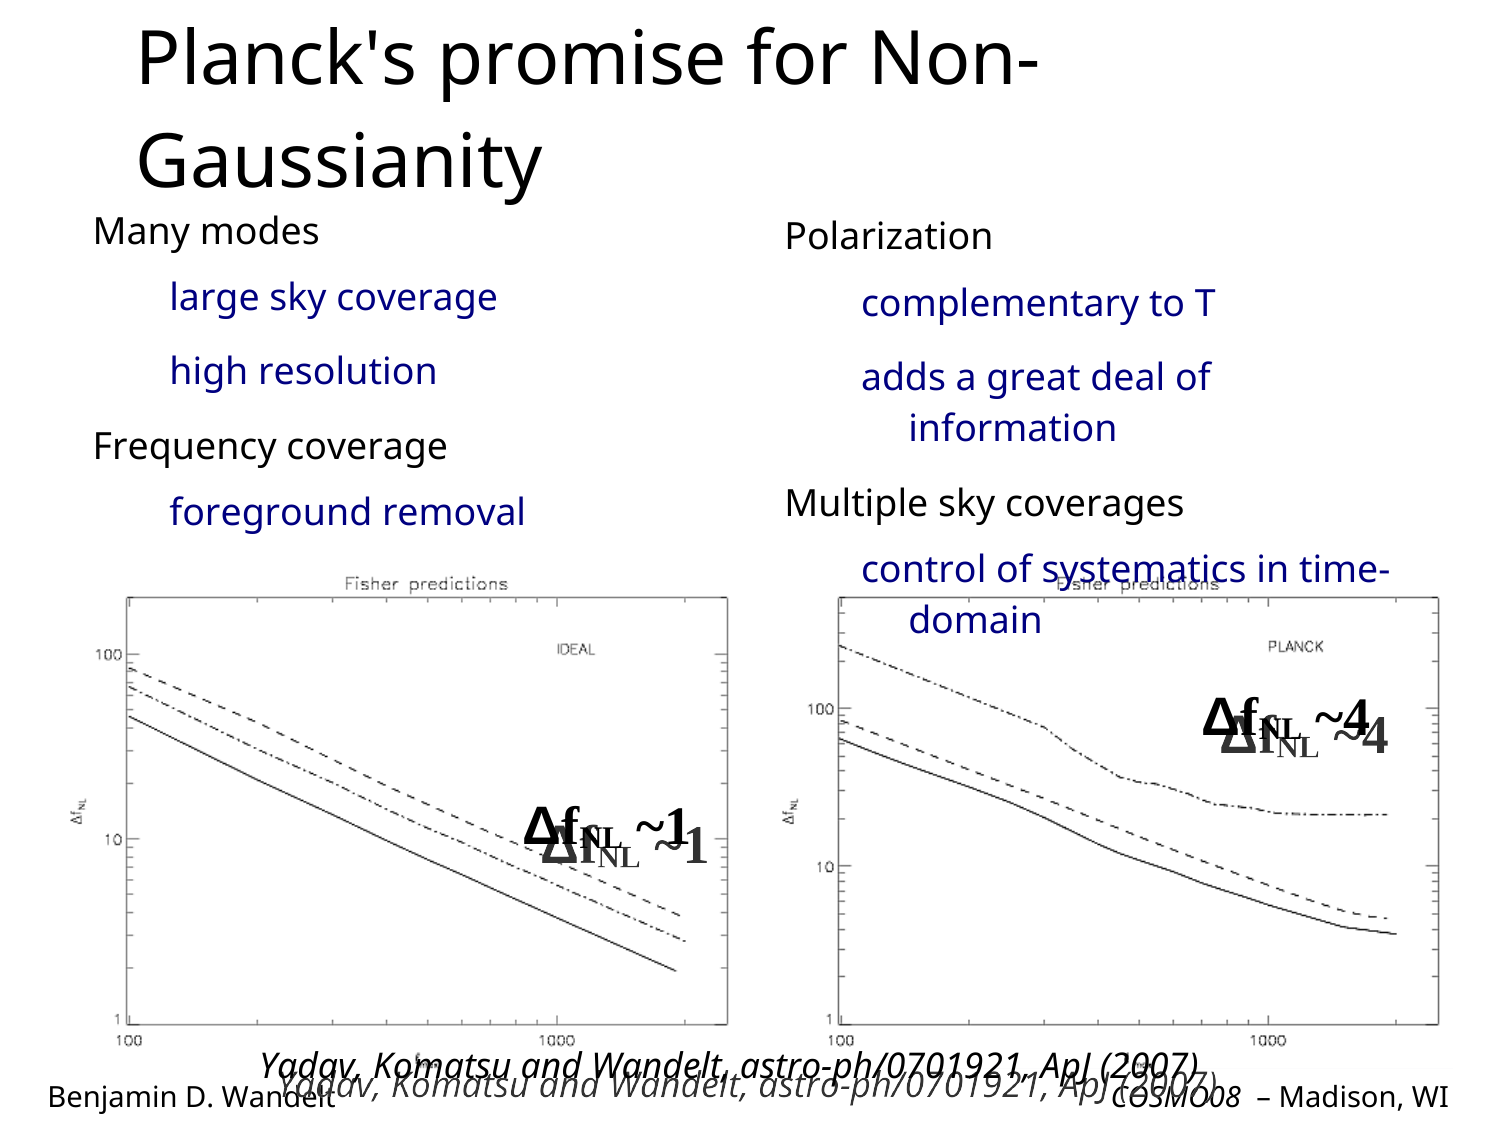

# Planck's promise for Non-Gaussianity
Many modes
large sky coverage
high resolution
Frequency coverage
foreground removal
Polarization
complementary to T
adds a great deal of information
Multiple sky coverages
control of systematics in time-domain
ΔfNL ~4
ΔfNL ~1
Yadav, Komatsu and Wandelt, astro-ph/0701921, ApJ (2007)
August 2, 2008